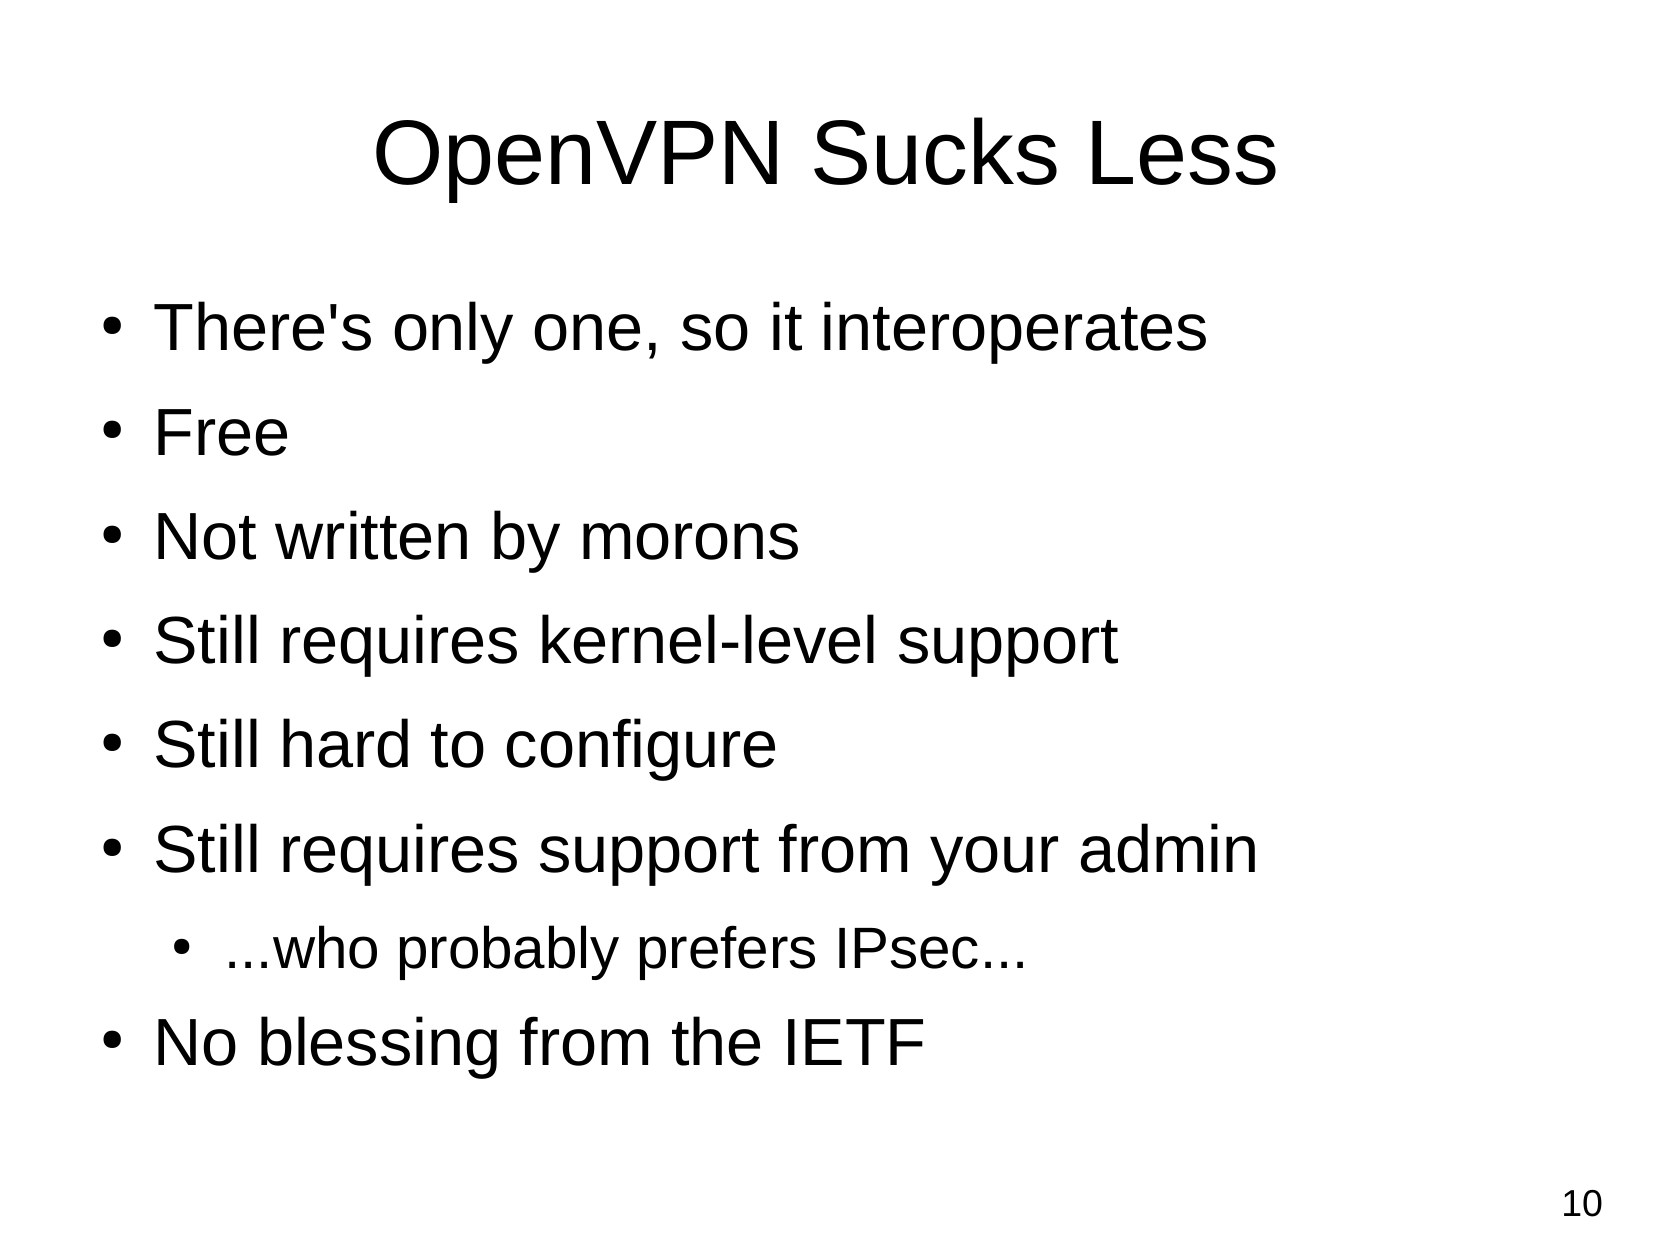

# OpenVPN Sucks Less
There's only one, so it interoperates
Free
Not written by morons
Still requires kernel-level support
Still hard to configure
Still requires support from your admin
...who probably prefers IPsec...
No blessing from the IETF
10